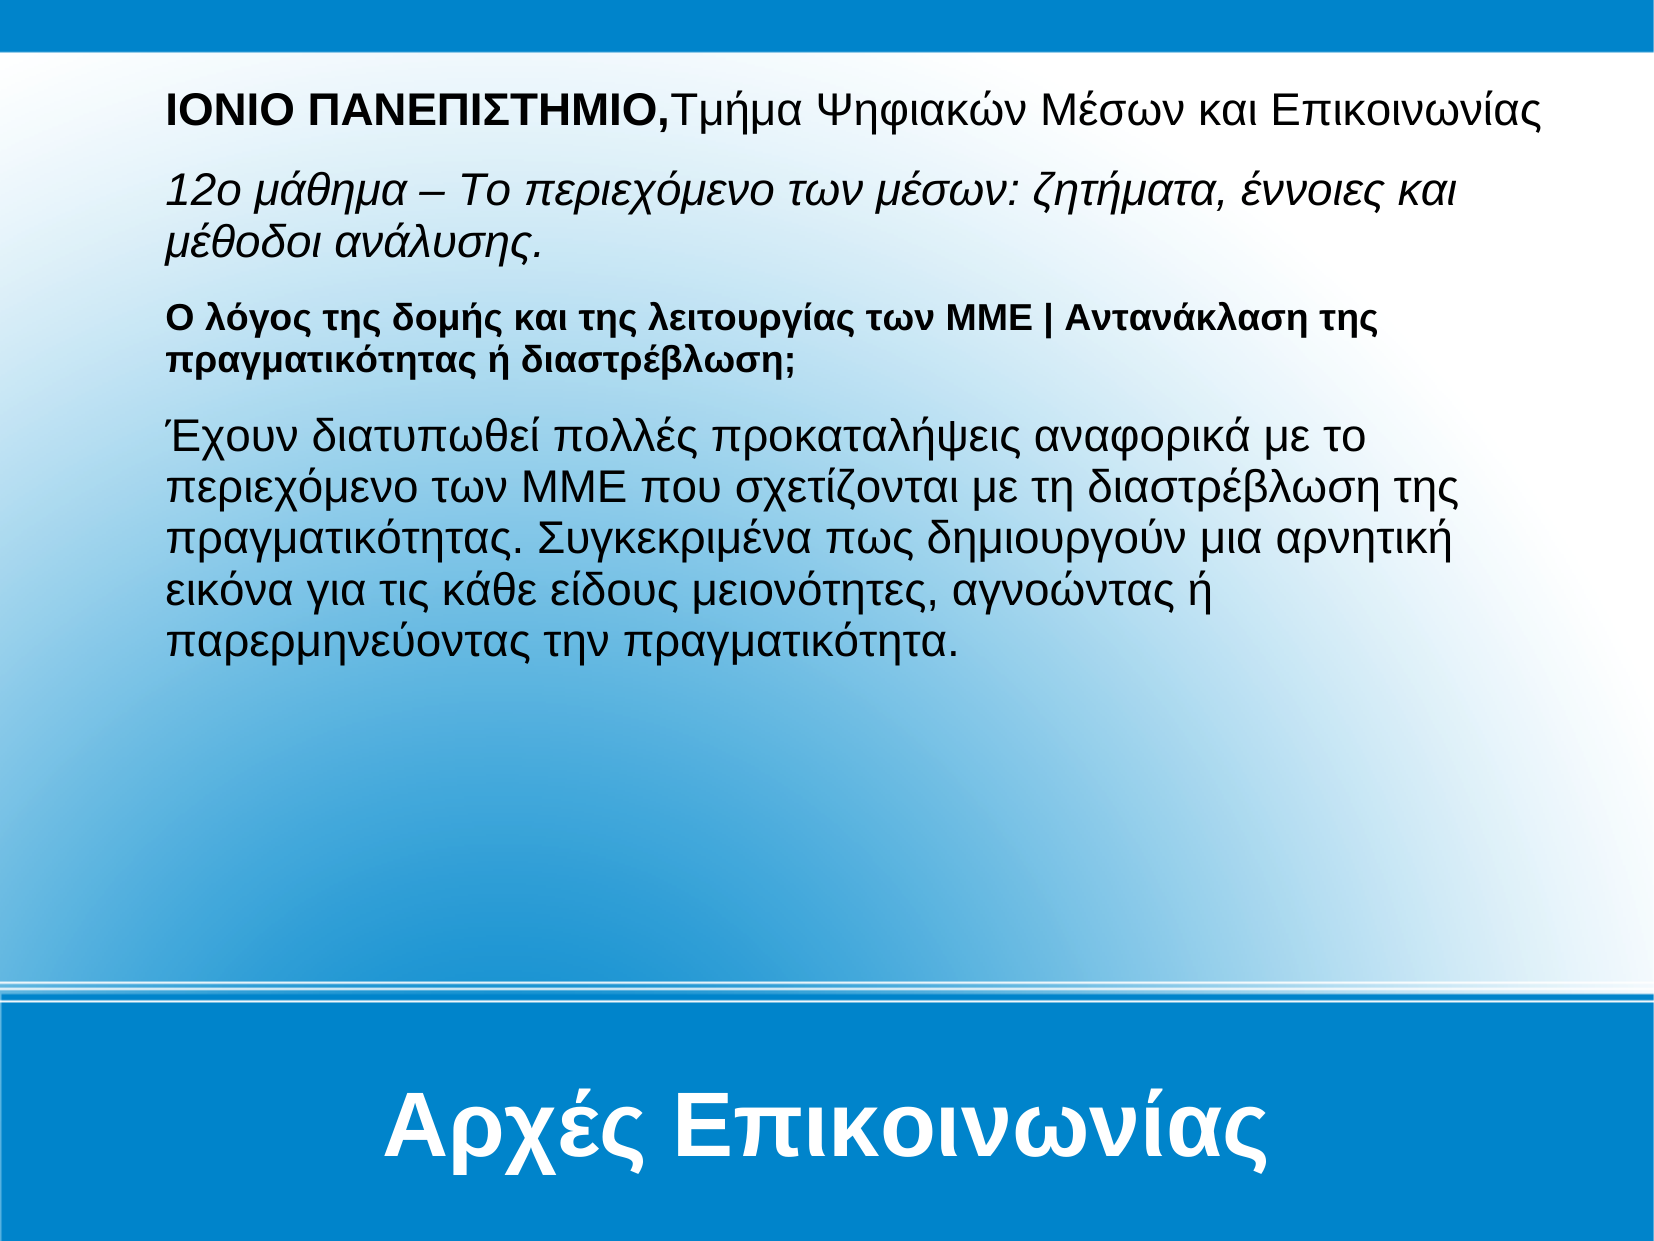

ΙΟΝΙΟ ΠΑΝΕΠΙΣΤΗΜΙΟ,Τμήμα Ψηφιακών Μέσων και Επικοινωνίας
12ο μάθημα – Το περιεχόμενο των μέσων: ζητήματα, έννοιες και μέθοδοι ανάλυσης.
Ο λόγος της δομής και της λειτουργίας των ΜΜΕ | Αντανάκλαση της πραγματικότητας ή διαστρέβλωση;
Έχουν διατυπωθεί πολλές προκαταλήψεις αναφορικά με το περιεχόμενο των ΜΜΕ που σχετίζονται με τη διαστρέβλωση της πραγματικότητας. Συγκεκριμένα πως δημιουργούν μια αρνητική εικόνα για τις κάθε είδους μειονότητες, αγνοώντας ή παρερμηνεύοντας την πραγματικότητα.
# Αρχές Επικοινωνίας